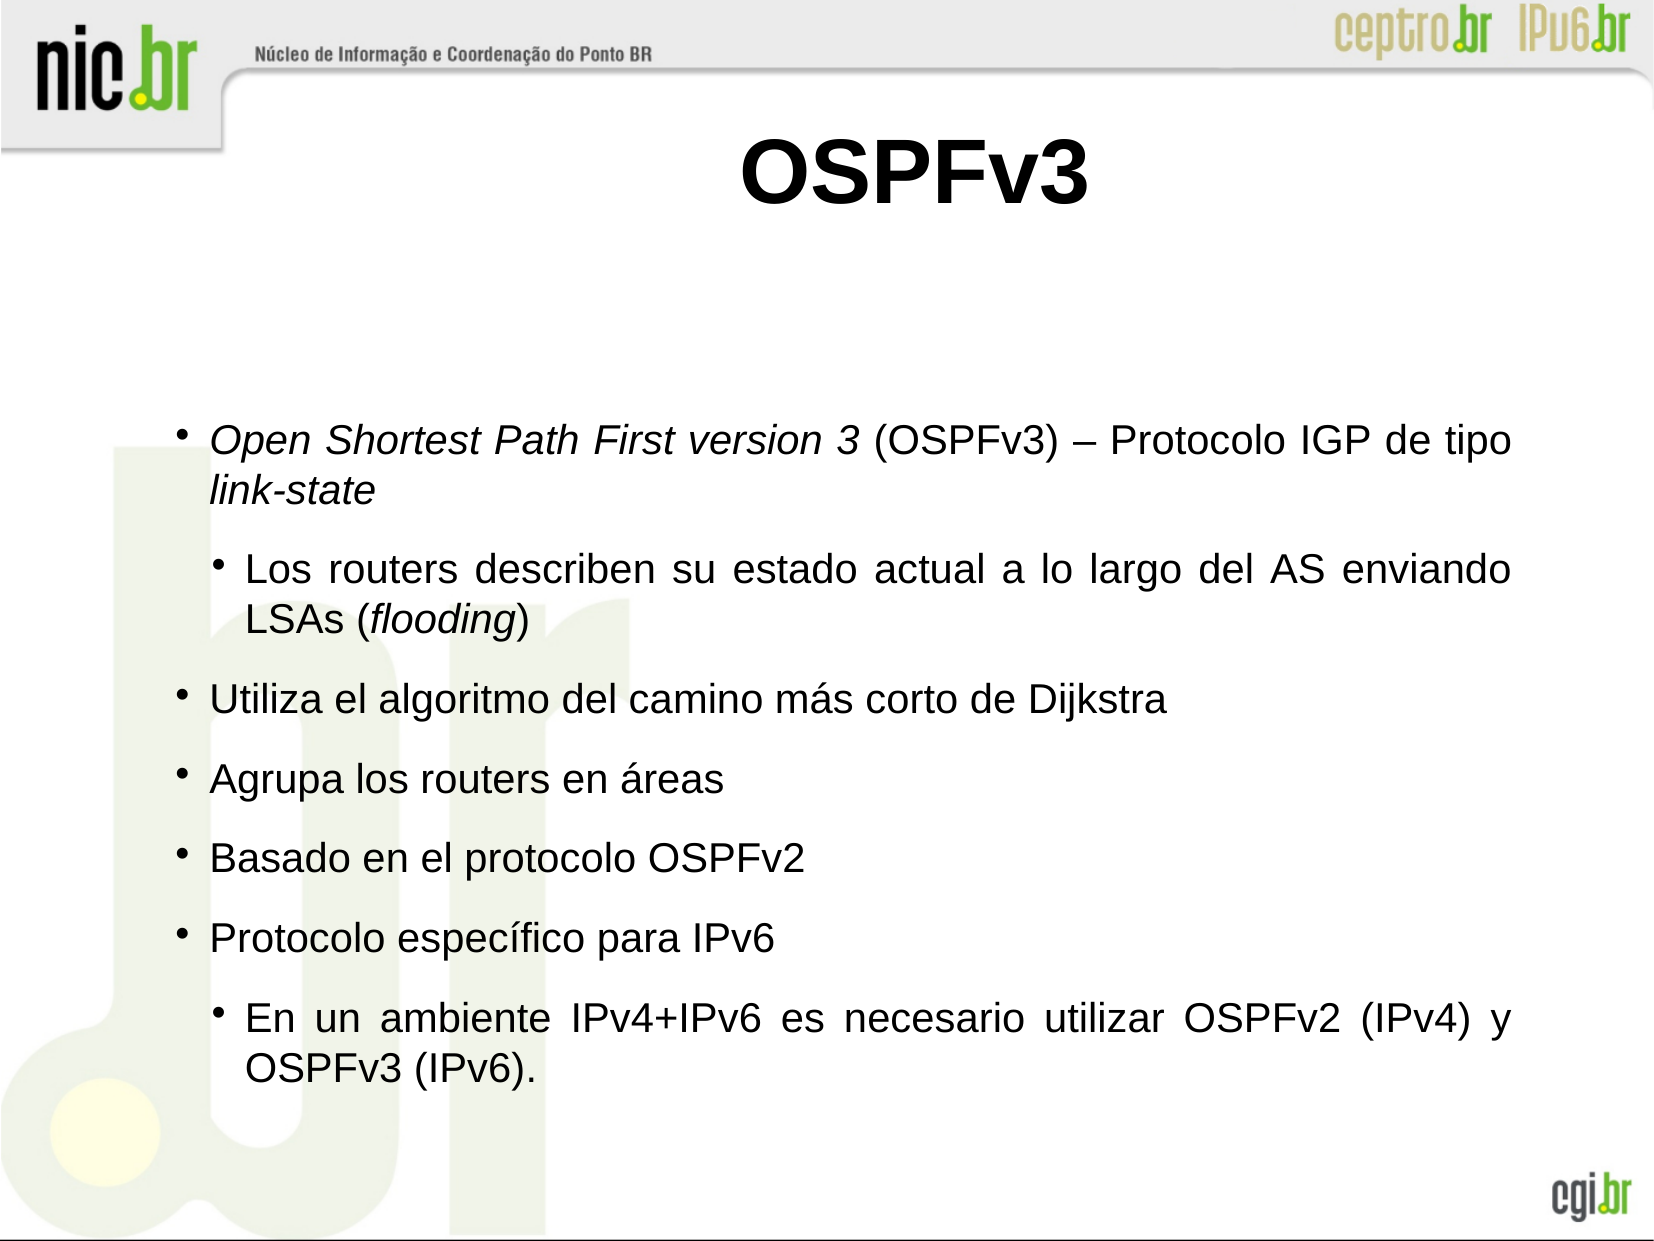

OSPFv3
Open Shortest Path First version 3 (OSPFv3)‏ – Protocolo IGP de tipo link-state
Los routers describen su estado actual a lo largo del AS enviando LSAs (flooding)‏
Utiliza el algoritmo del camino más corto de Dijkstra
Agrupa los routers en áreas
Basado en el protocolo OSPFv2
Protocolo específico para IPv6
En un ambiente IPv4+IPv6 es necesario utilizar OSPFv2 (IPv4) y OSPFv3 (IPv6)‏.